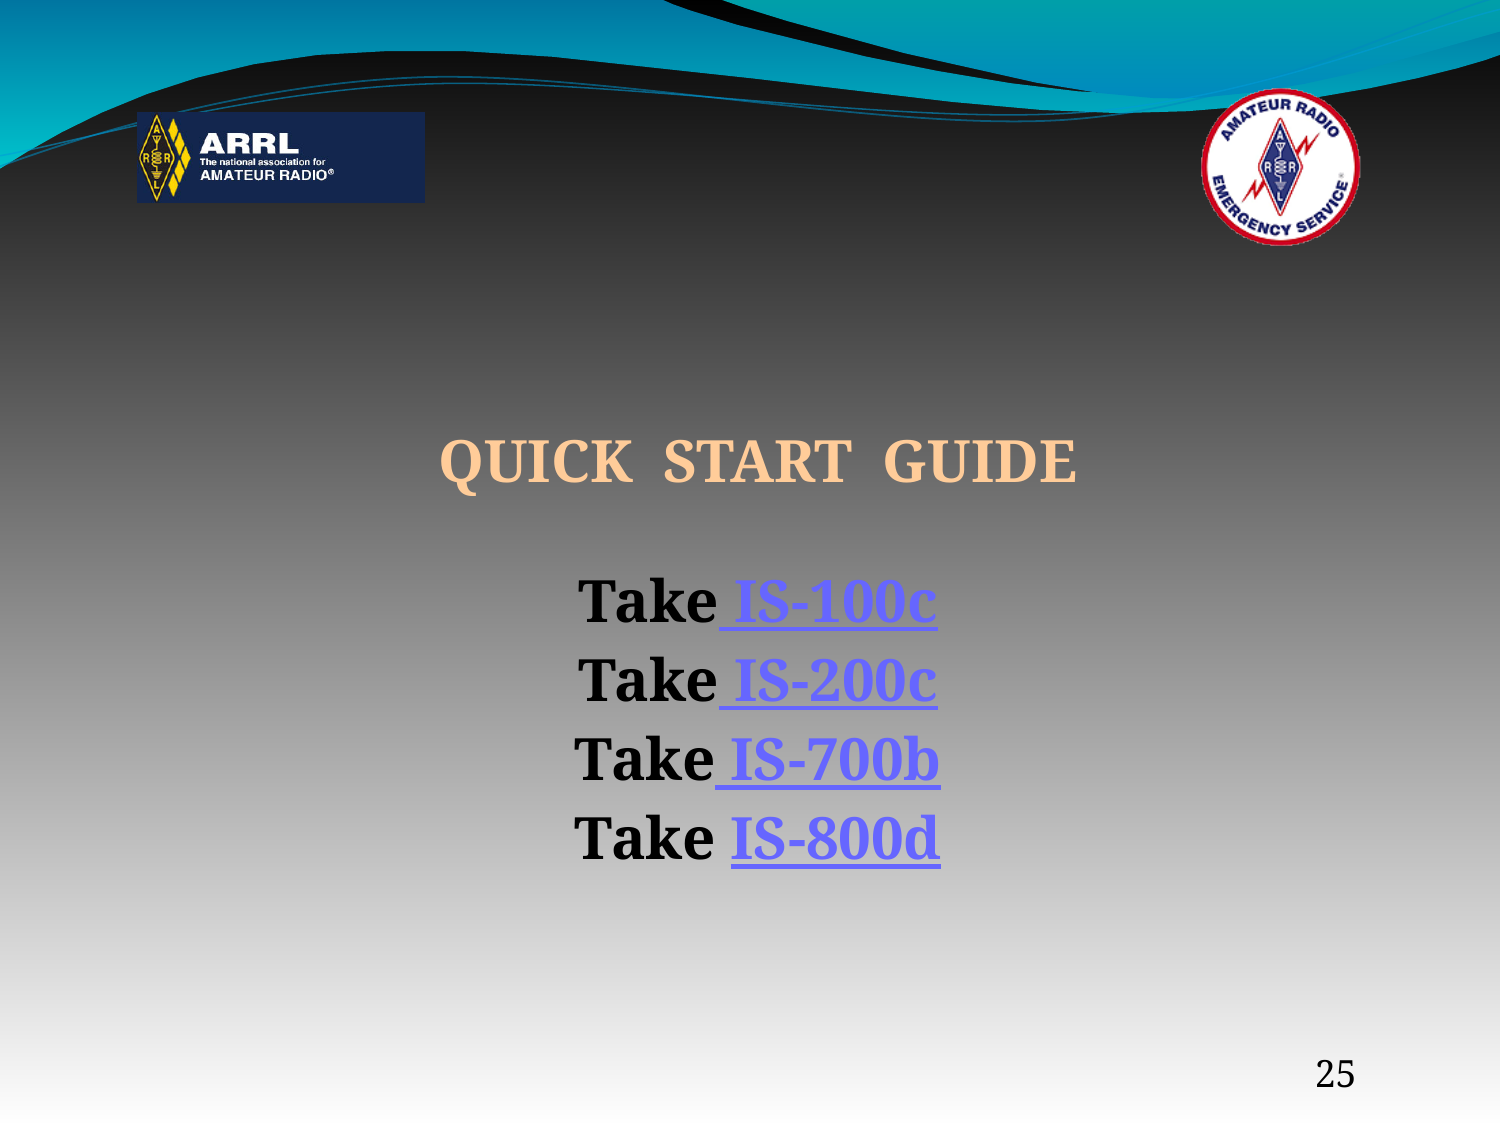

#
QUICK START GUIDE
Take IS-100c
Take IS-200c
Take IS-700b
Take IS-800d